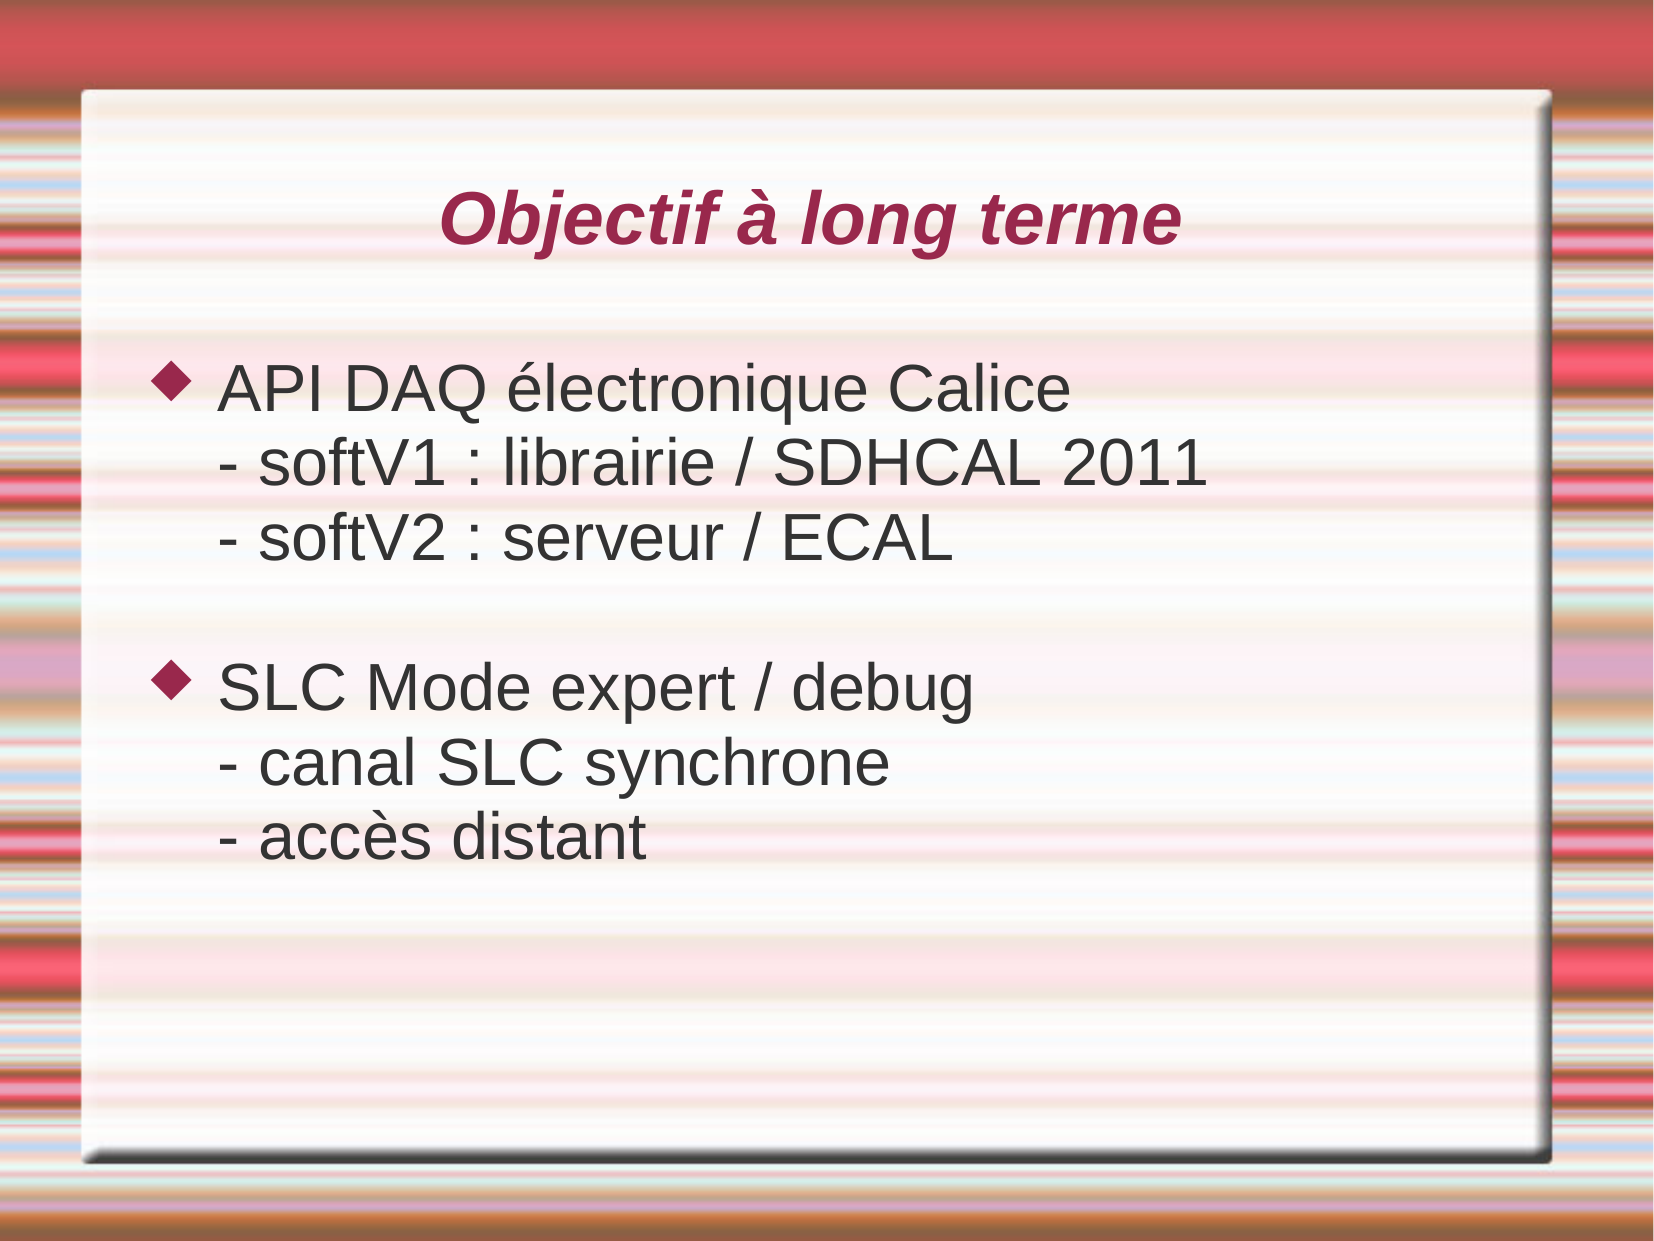

# Objectif à long terme
API DAQ électronique Calice
- softV1 : librairie / SDHCAL 2011
- softV2 : serveur / ECAL
SLC Mode expert / debug
- canal SLC synchrone
- accès distant